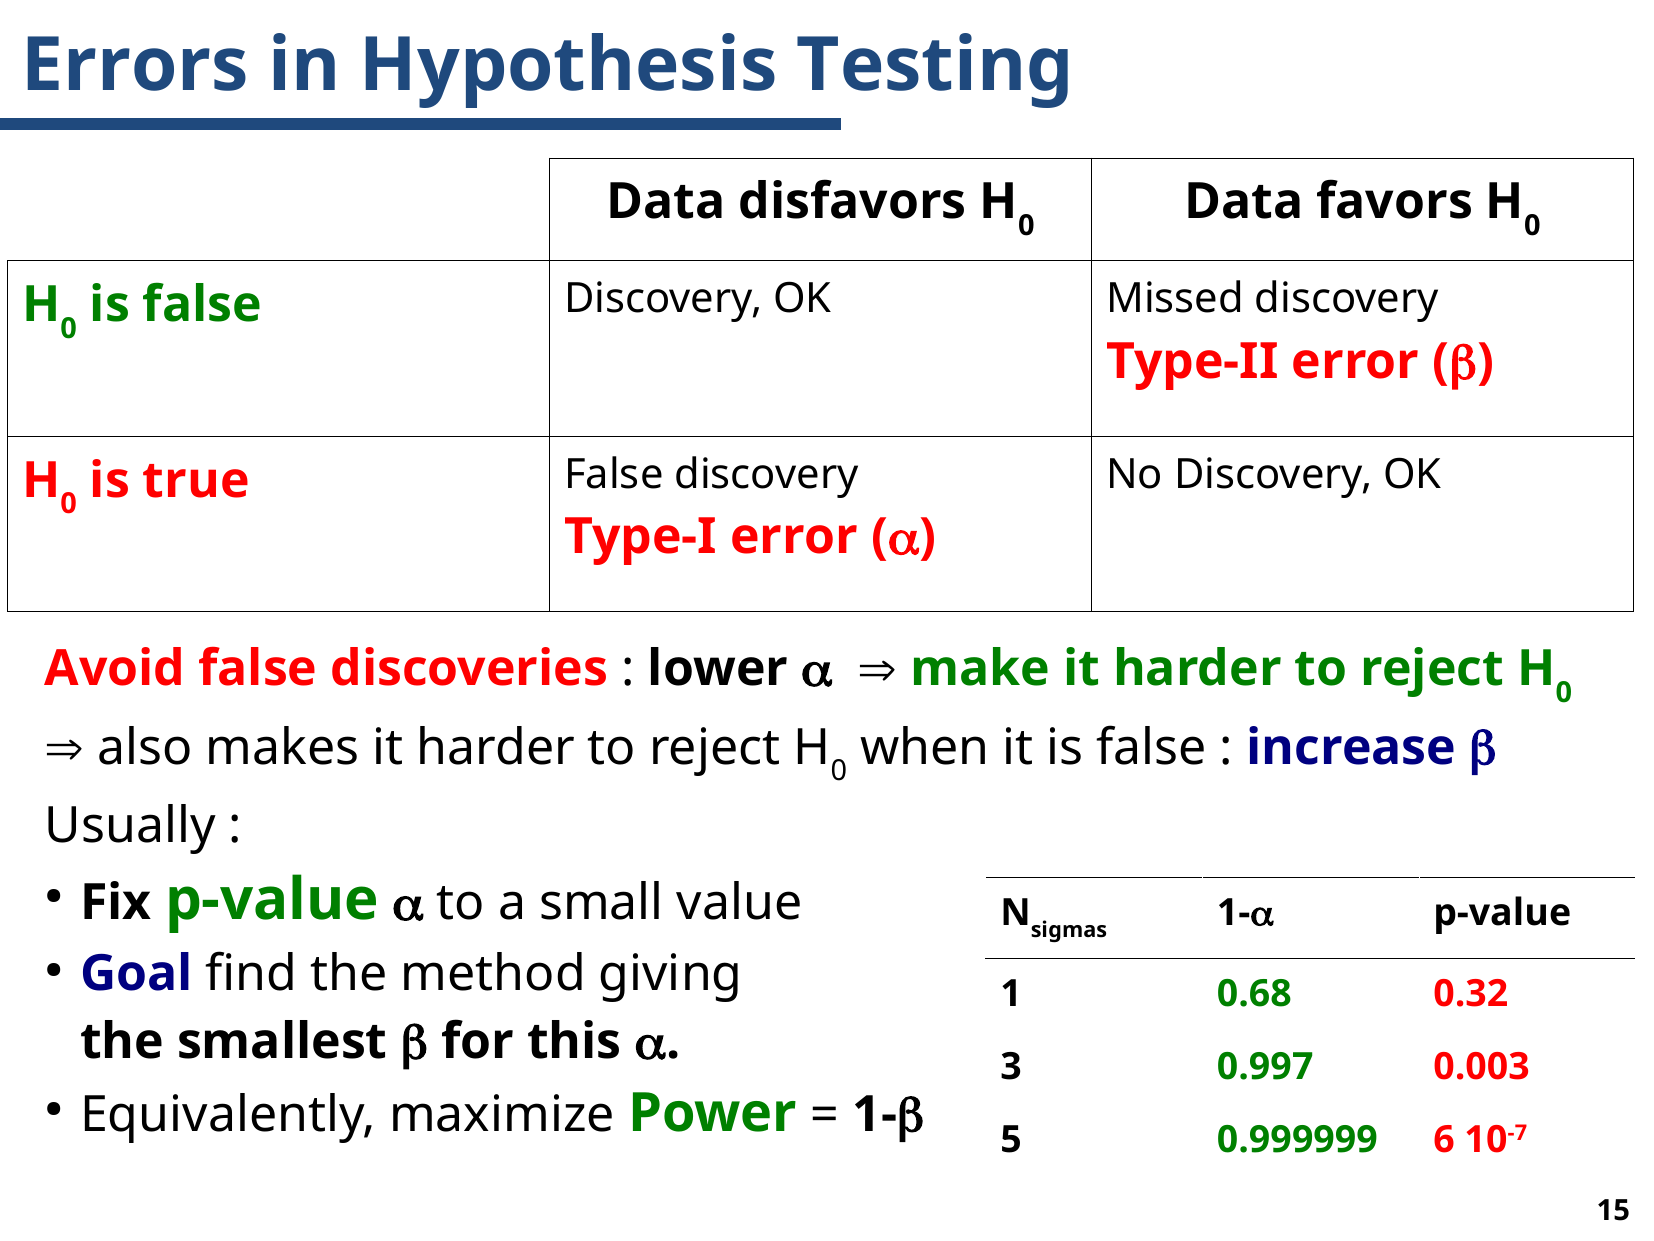

# Errors in Hypothesis Testing
| | Data disfavors H0 | Data favors H0 |
| --- | --- | --- |
| H0 is false | Discovery, OK | Missed discovery Type-II error (b) |
| H0 is true | False discovery Type-I error (a) | No Discovery, OK |
Avoid false discoveries : lower a Þ make it harder to reject H0
Þ also makes it harder to reject H0 when it is false : increase b
Usually :
Fix p-value a to a small value
Goal find the method giving
the smallest b for this a.
Equivalently, maximize Power = 1-b
| Nsigmas | 1-a | p-value |
| --- | --- | --- |
| 1 | 0.68 | 0.32 |
| 3 | 0.997 | 0.003 |
| 5 | 0.999999 | 6 10-7 |
15